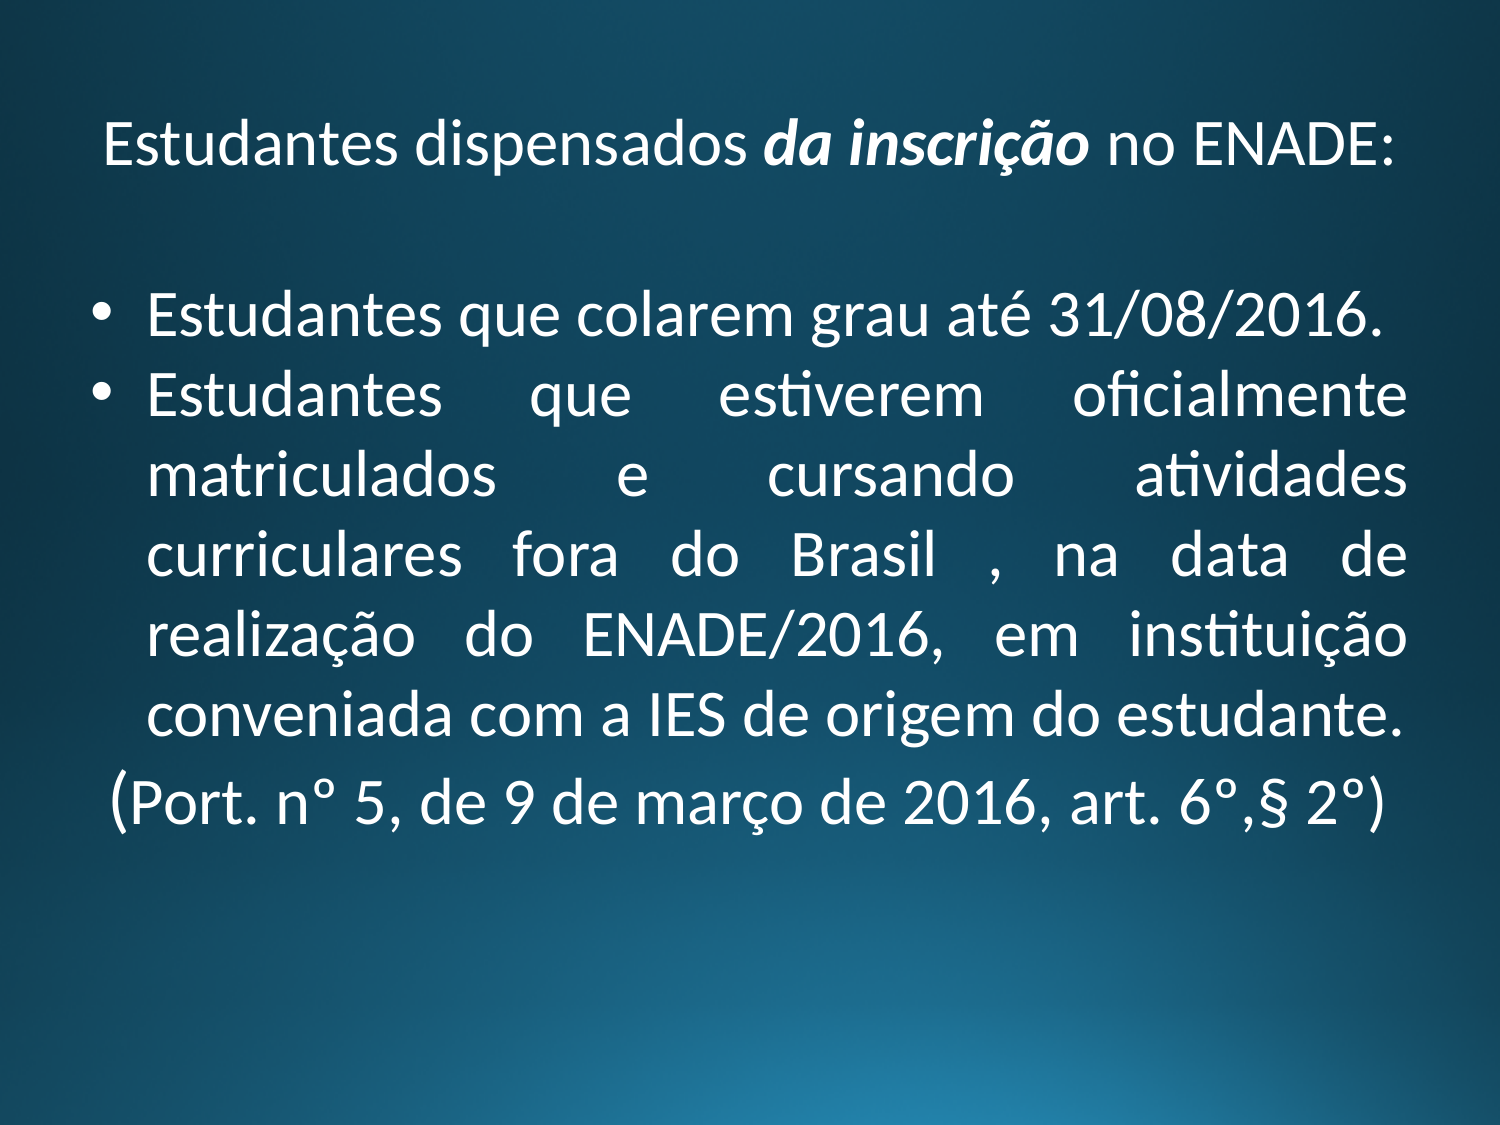

Estudantes dispensados da inscrição no ENADE:
Estudantes que colarem grau até 31/08/2016.
Estudantes que estiverem oficialmente matriculados e cursando atividades curriculares fora do Brasil , na data de realização do ENADE/2016, em instituição conveniada com a IES de origem do estudante.
 (Port. nº 5, de 9 de março de 2016, art. 6º,§ 2º)